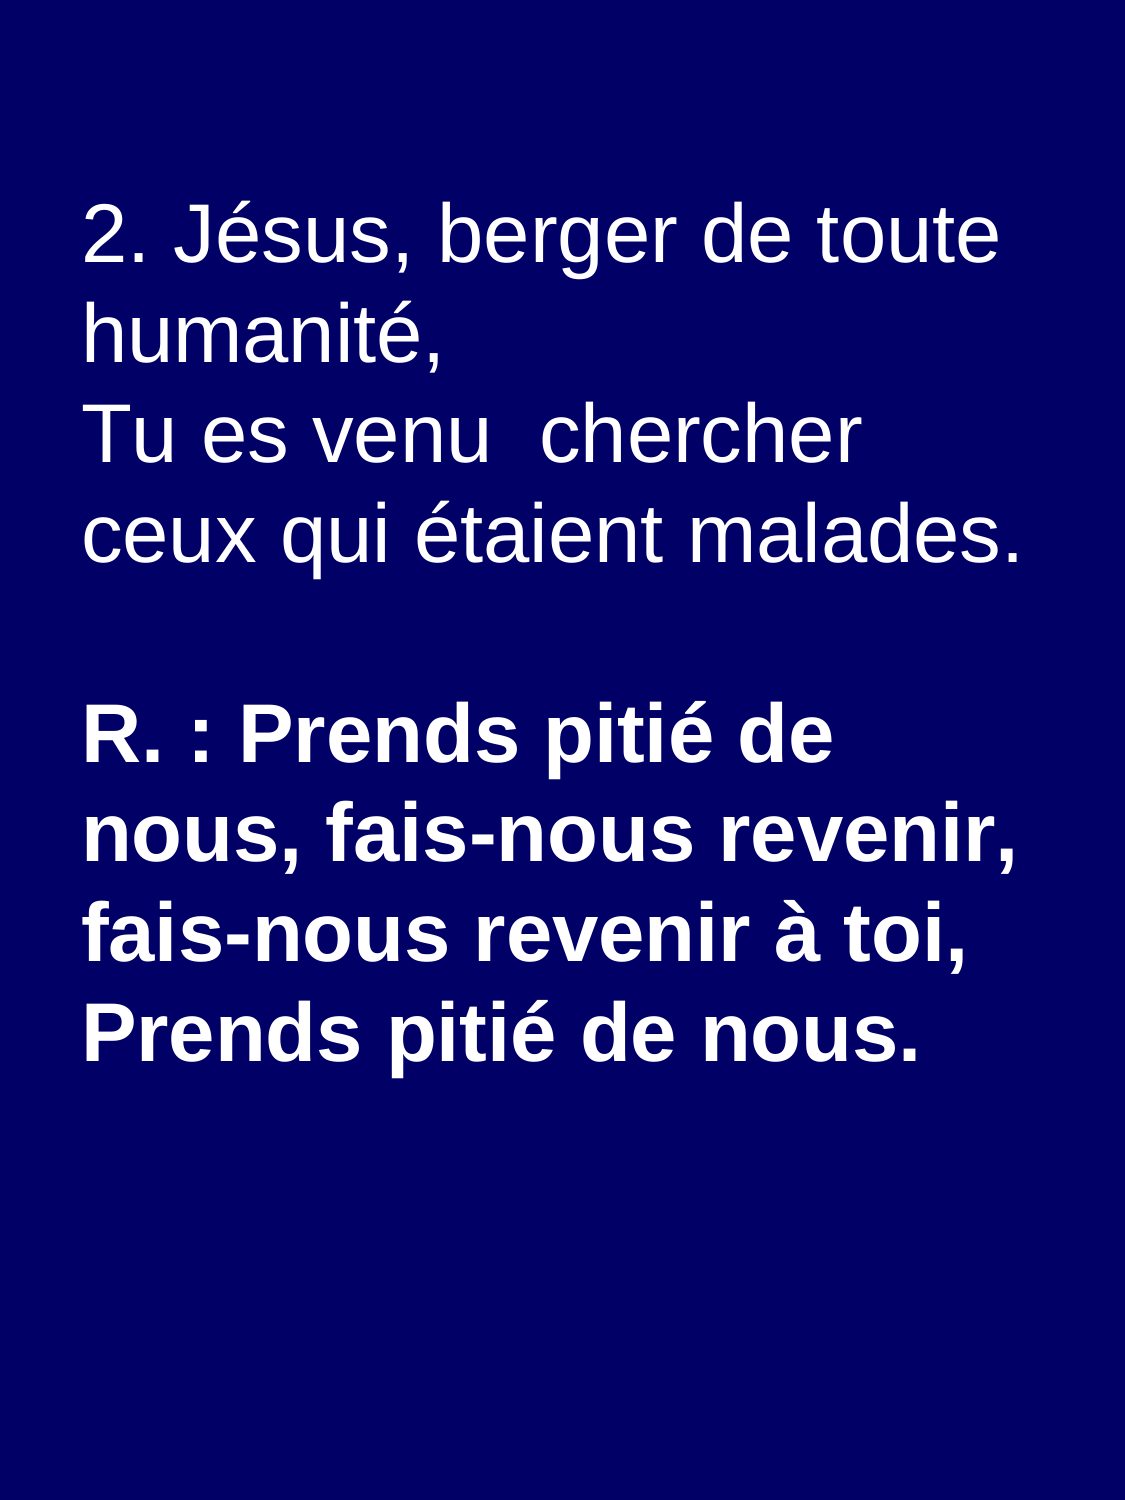

2. Jésus, berger de toute humanité,
Tu es venu chercher ceux qui étaient malades.
R. : Prends pitié de nous, fais-nous revenir, fais-nous revenir à toi,
Prends pitié de nous.